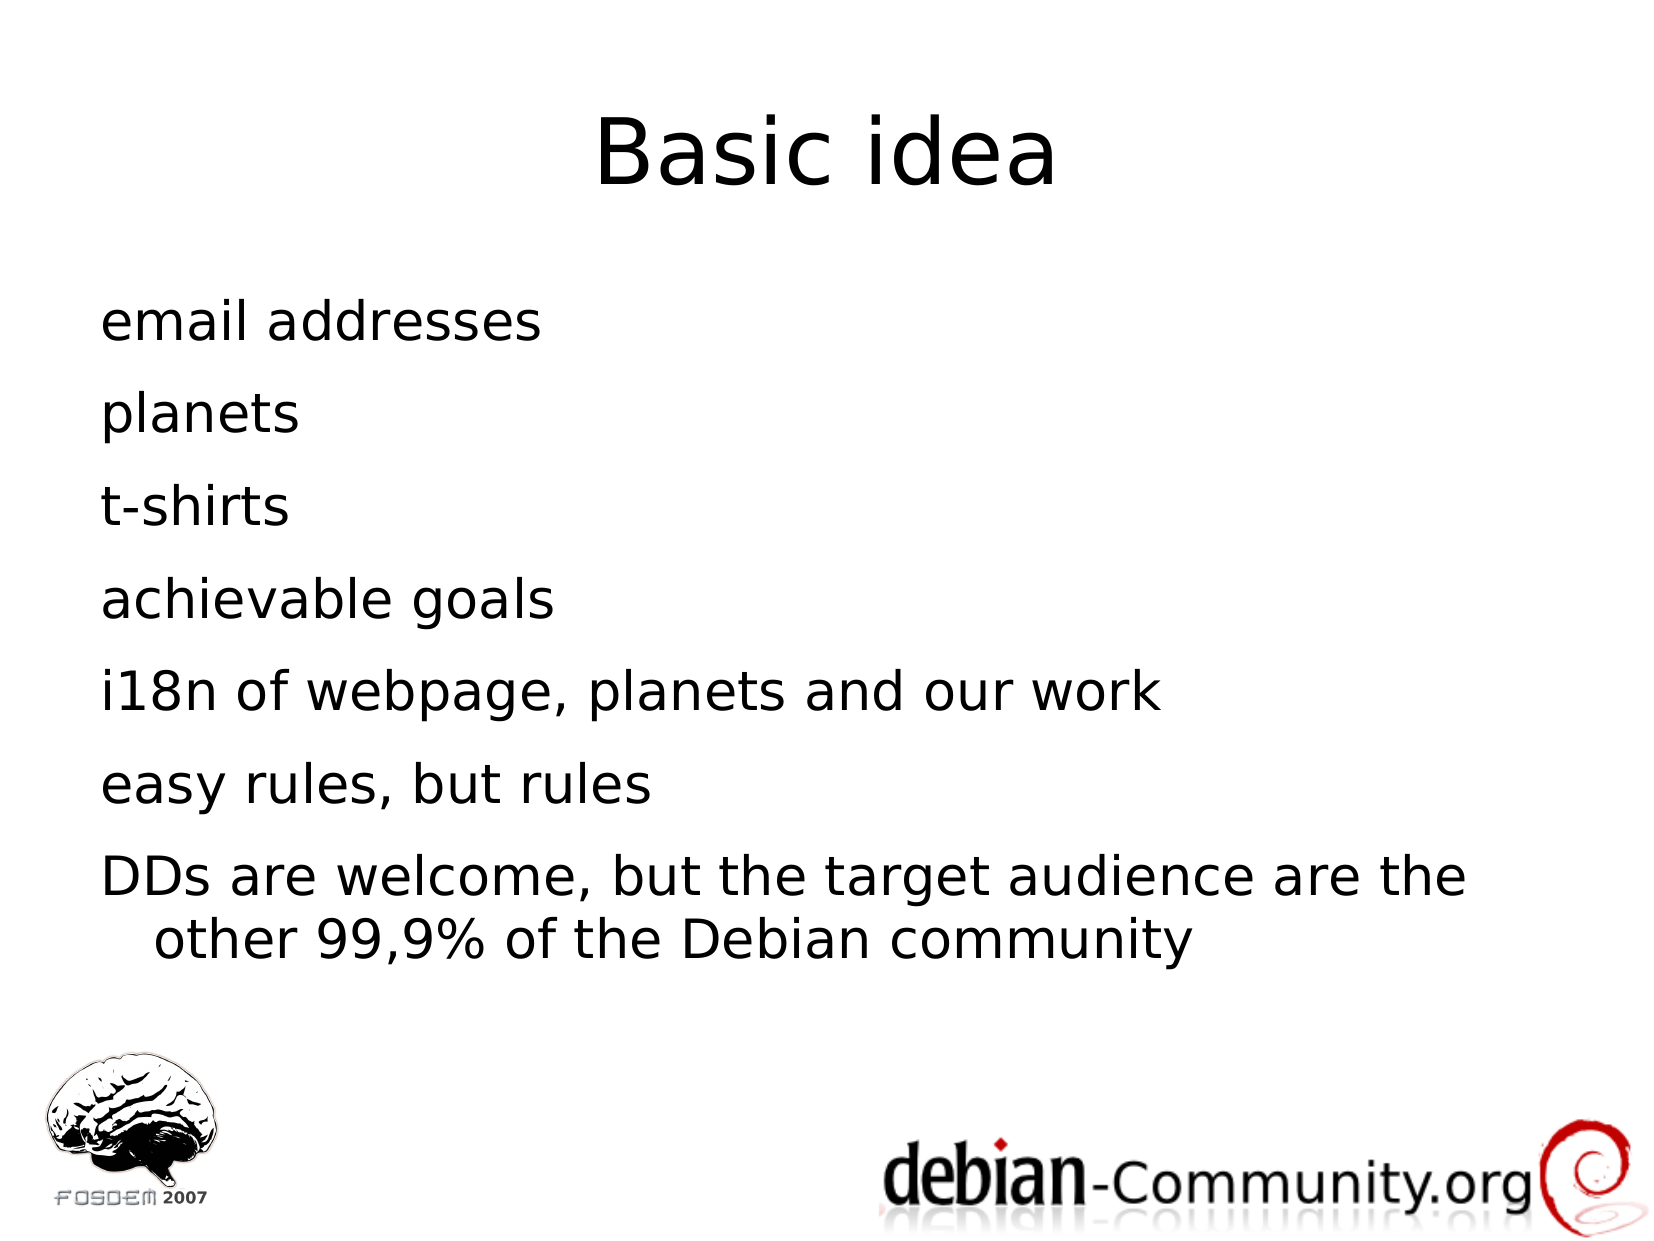

# Basic idea
email addresses
planets
t-shirts
achievable goals
i18n of webpage, planets and our work
easy rules, but rules
DDs are welcome, but the target audience are the other 99,9% of the Debian community